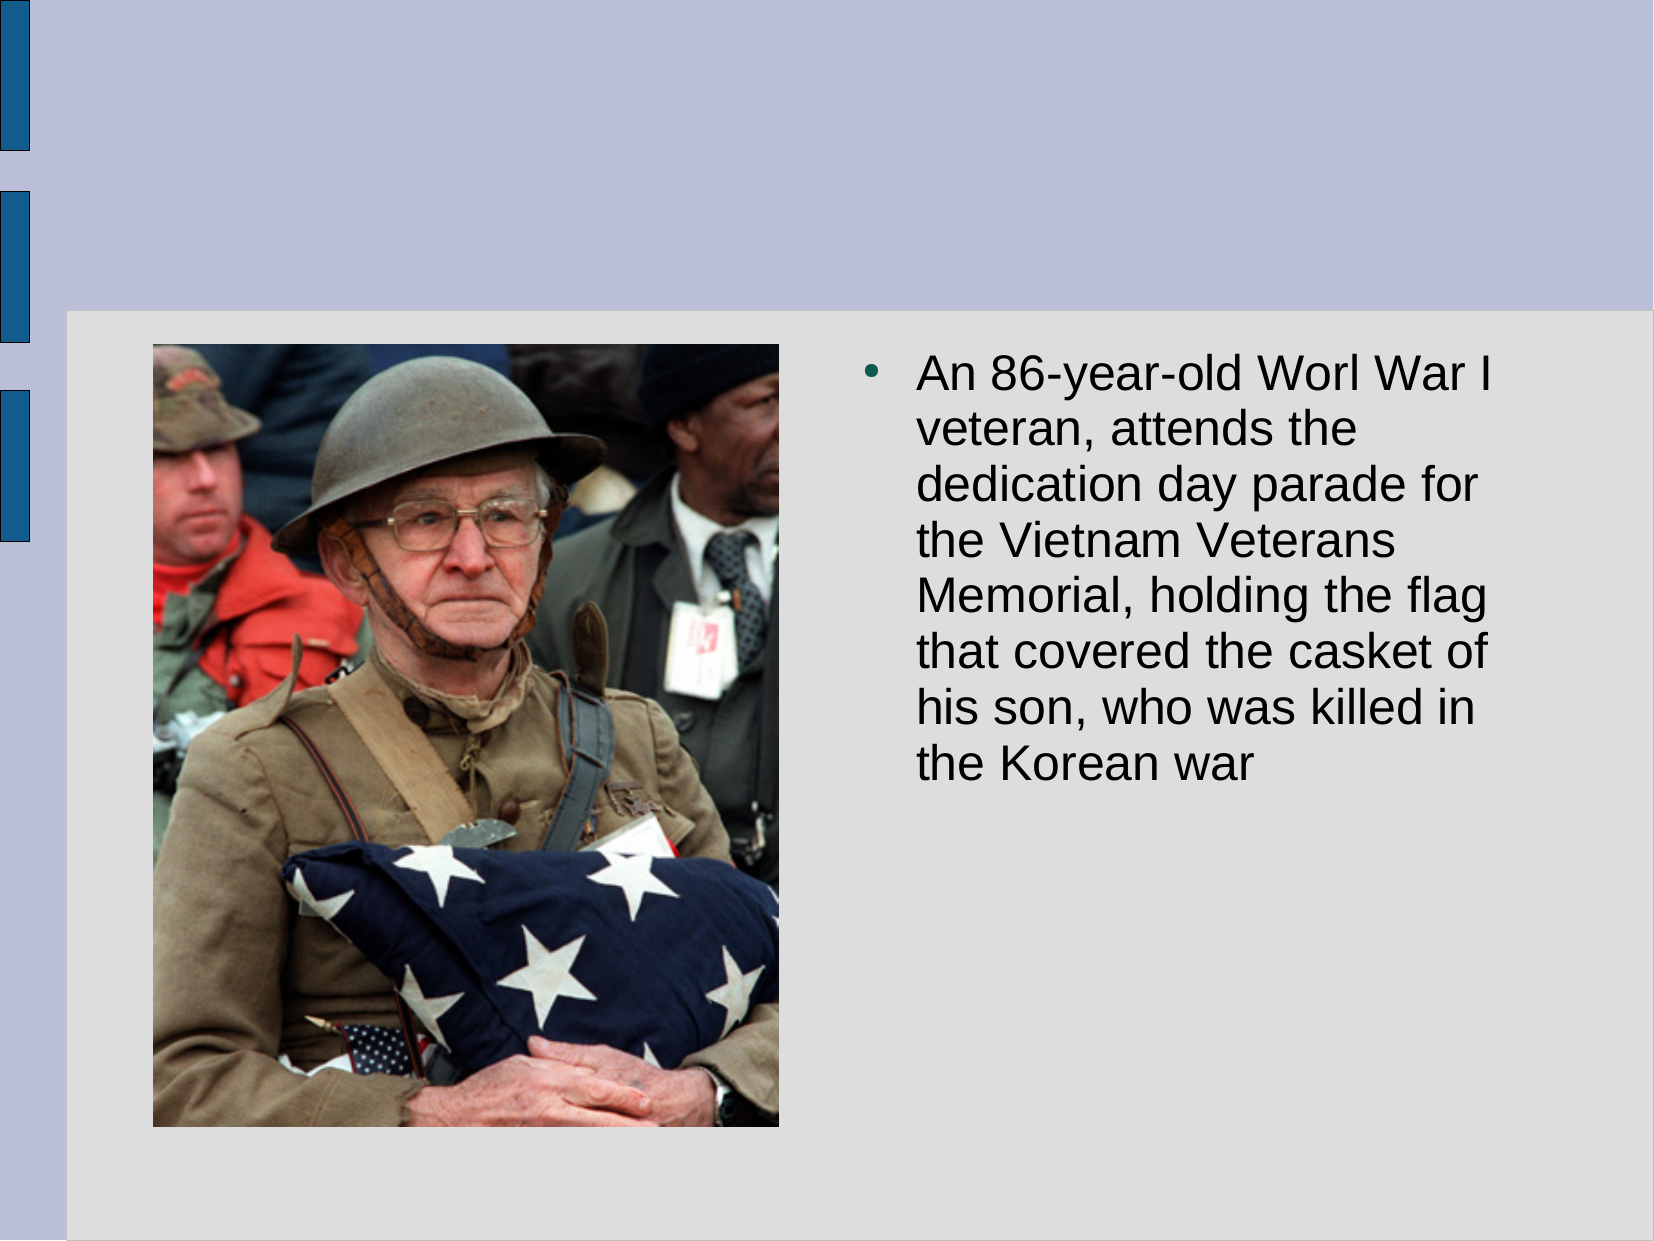

# An 86-year-old Worl War I veteran, attends the dedication day parade for the Vietnam Veterans Memorial, holding the flag that covered the casket of his son, who was killed in the Korean war